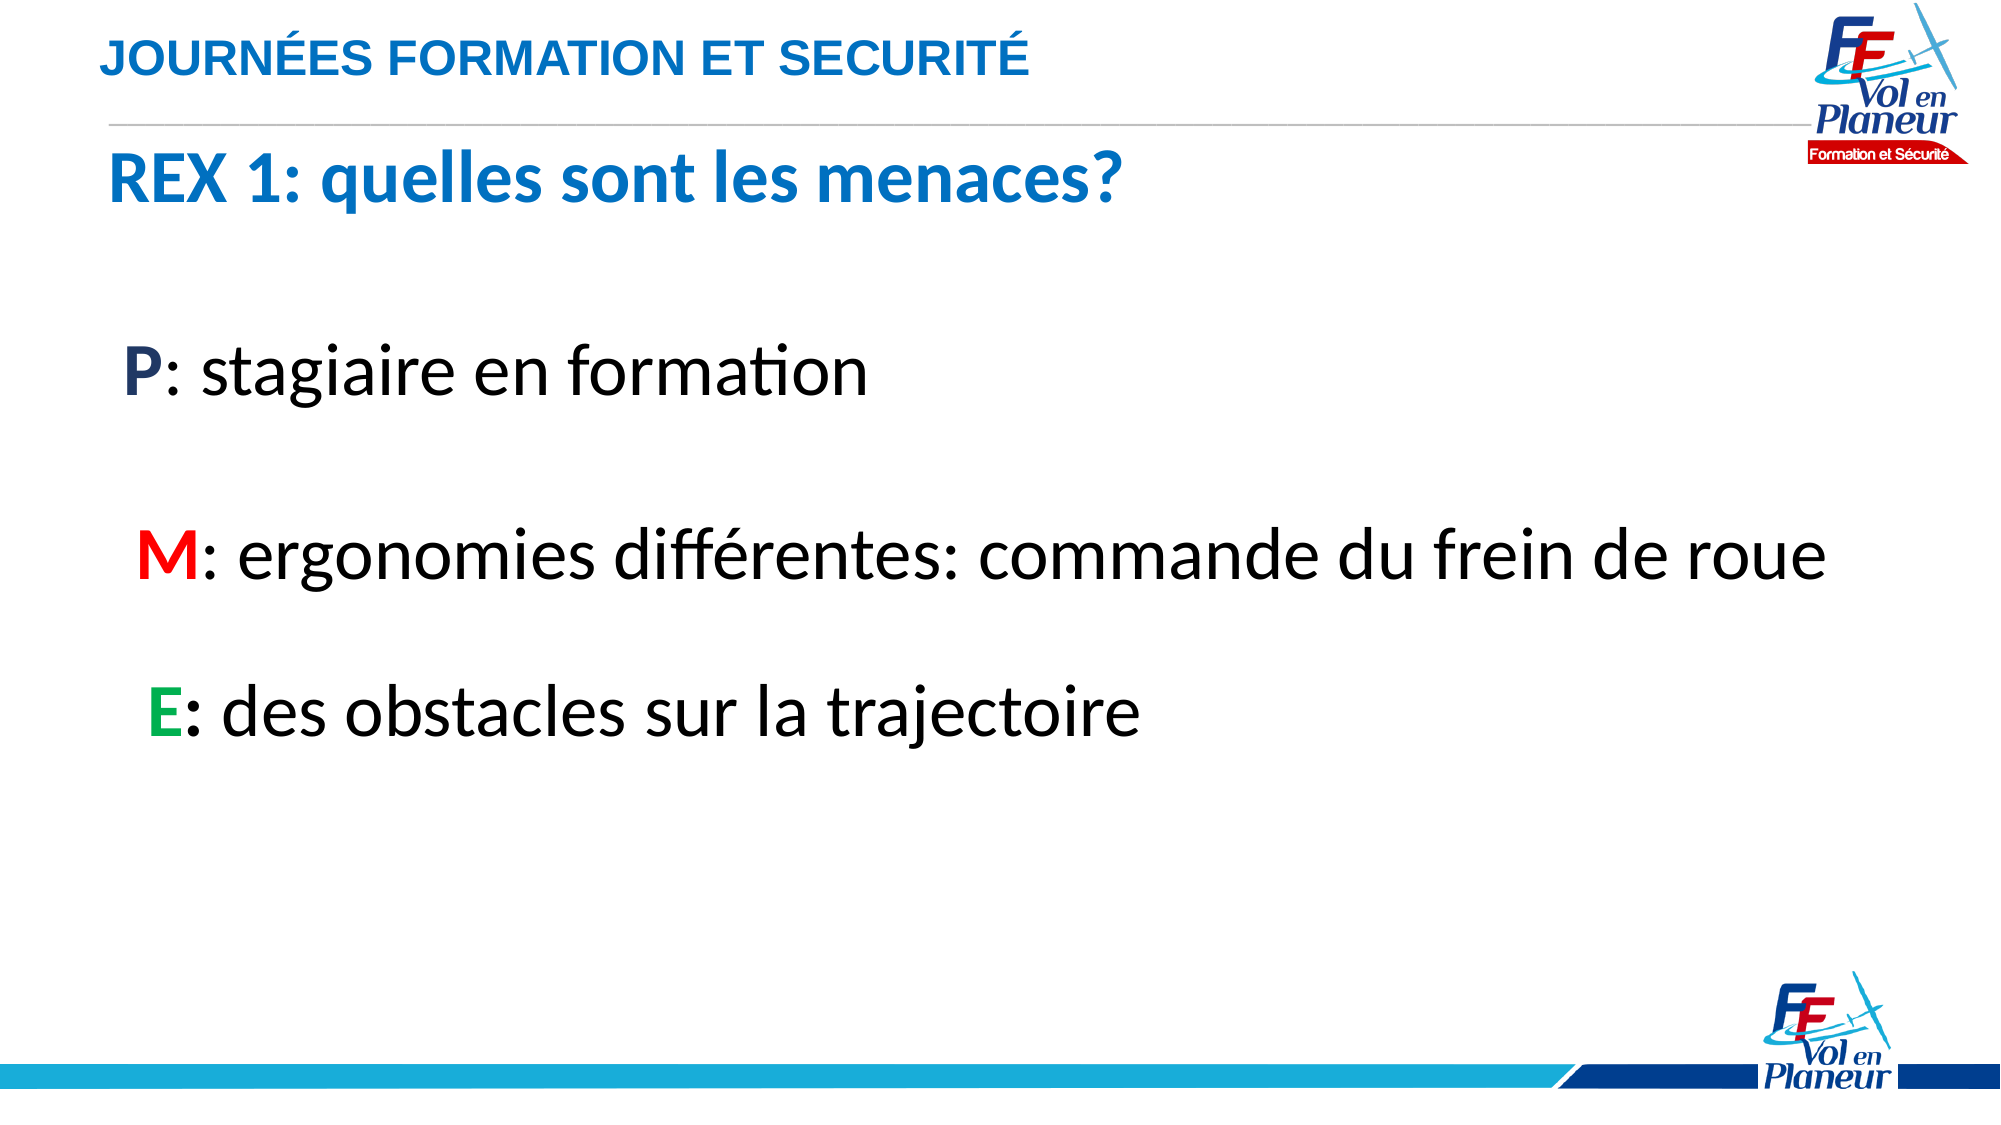

# JOURNÉES FORMATION ET SECURITÉ
REX 1: quelles sont les menaces?
P: stagiaire en formation
M: ergonomies différentes: commande du frein de roue
E: des obstacles sur la trajectoire des obstacles sur la trajectoire des obstacles sur la trajectoire